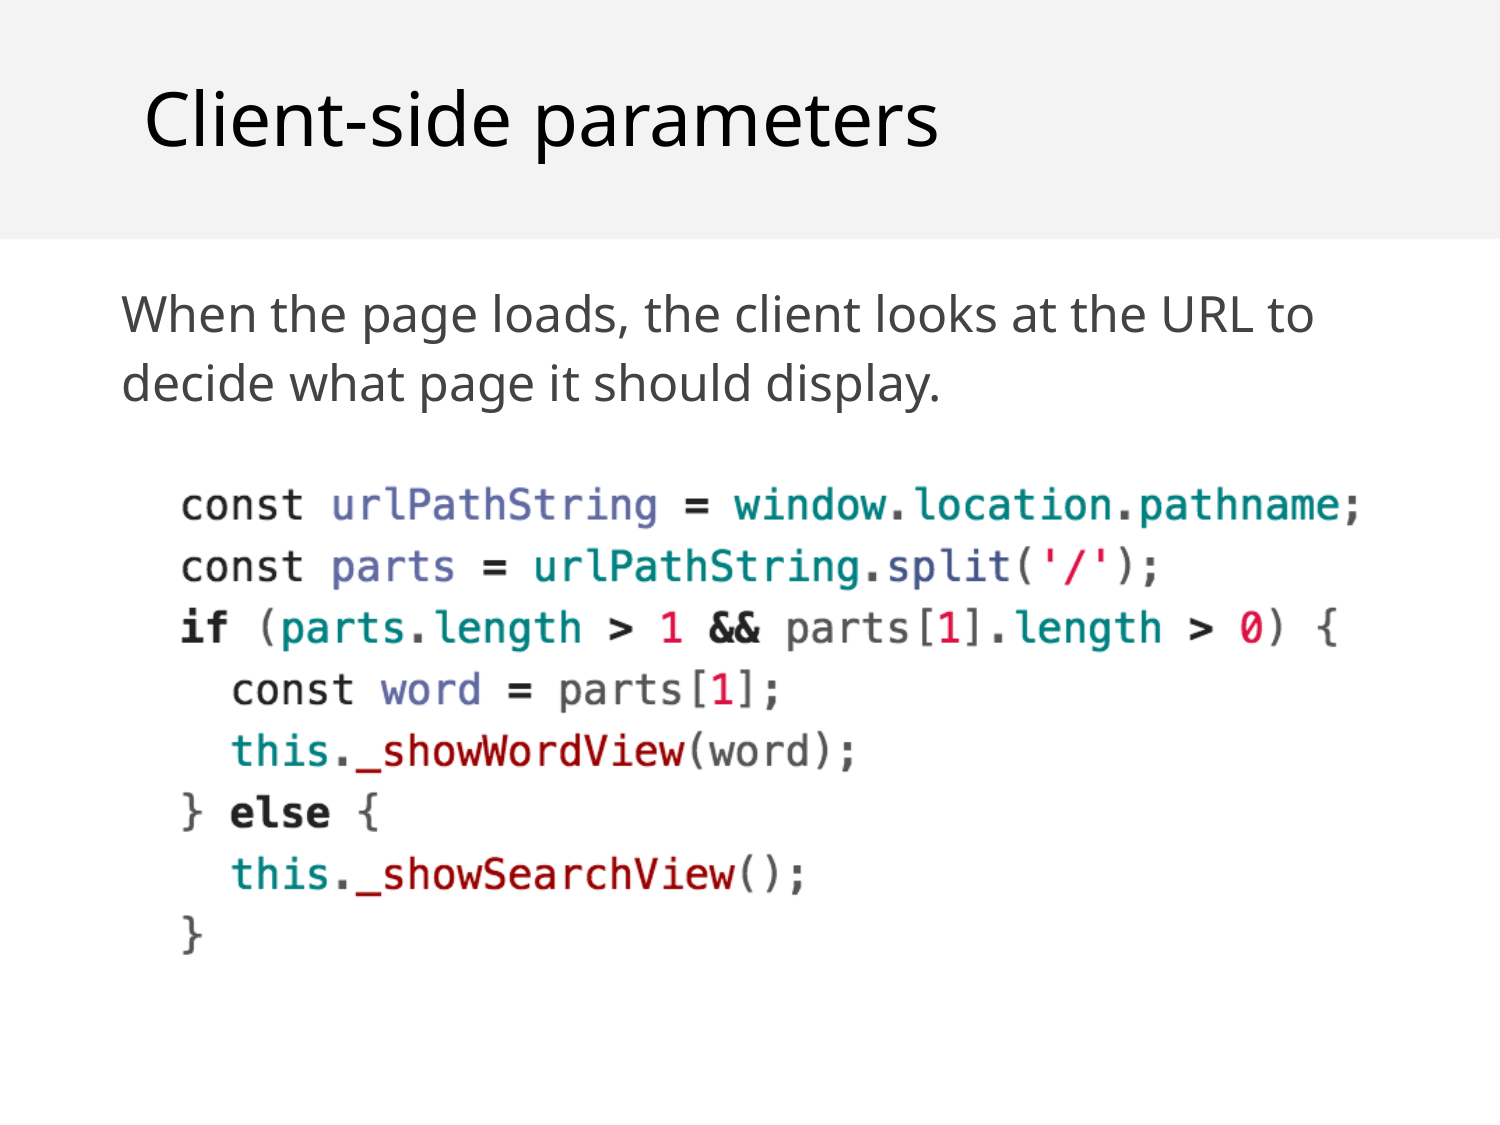

# Client-side parameters
When the page loads, the client looks at the URL to decide what page it should display.